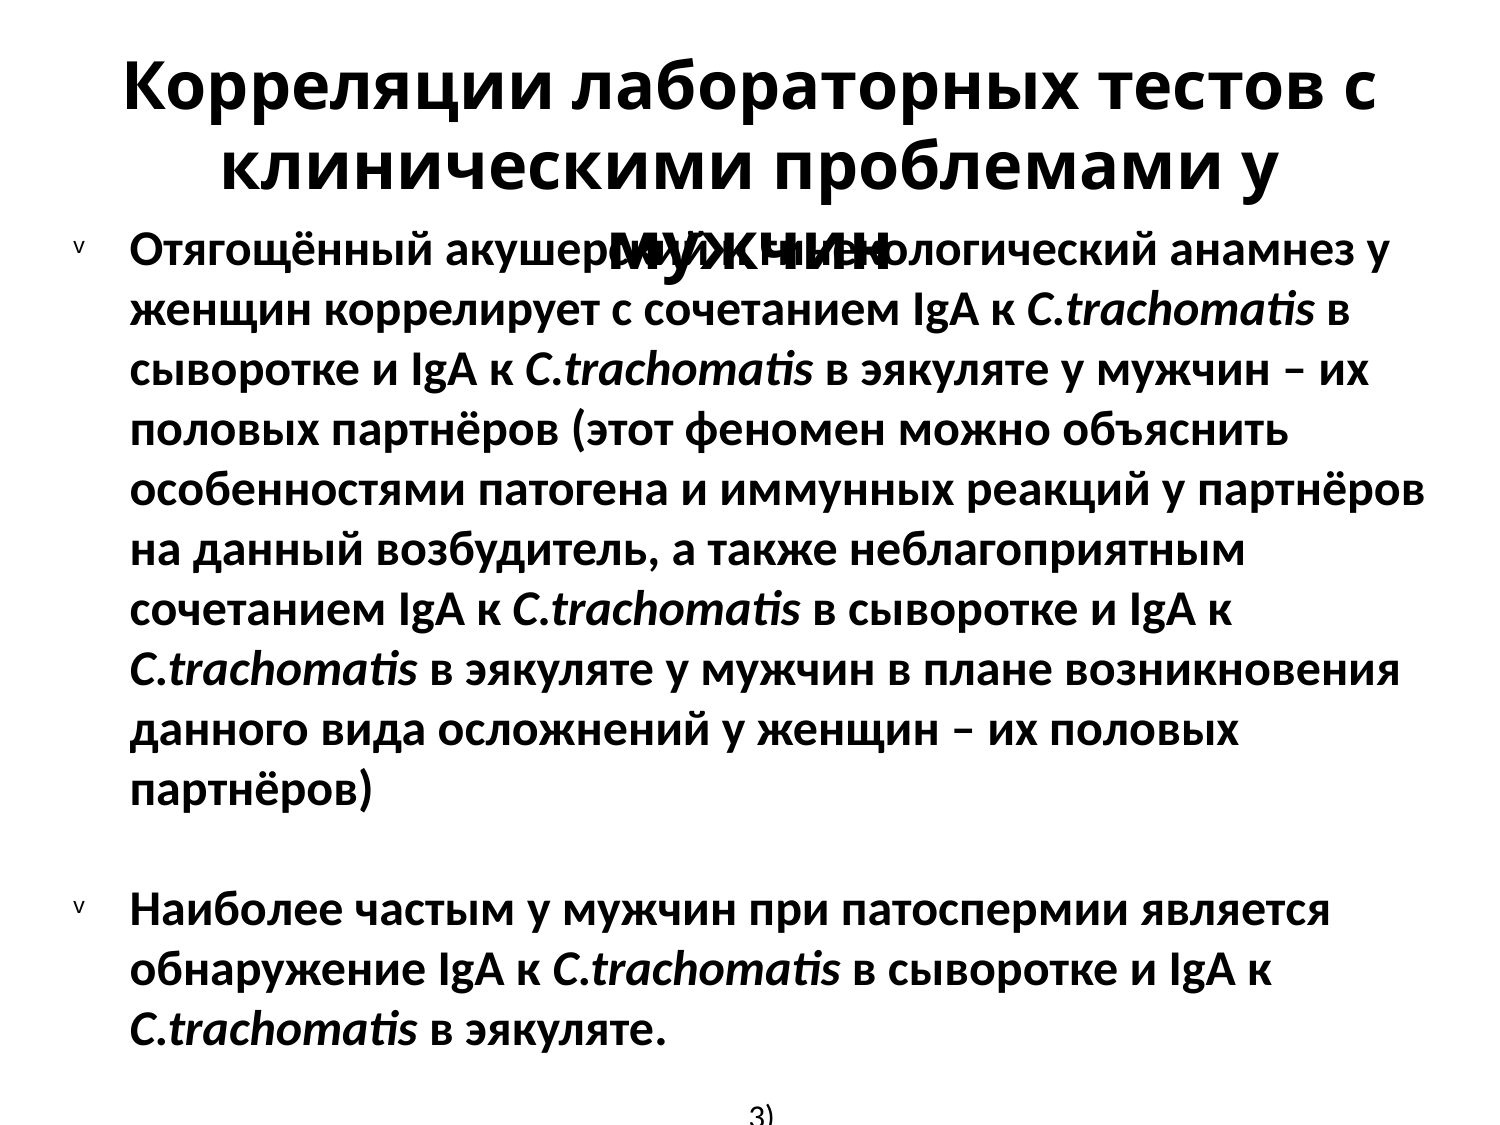

# Корреляции лабораторных тестов с клиническими проблемами у мужчин
Отягощённый акушерский и гинекологический анамнез у женщин коррелирует с сочетанием IgA к C.trachomatis в сыворотке и IgA к C.trachomatis в эякуляте у мужчин – их половых партнёров (этот феномен можно объяснить особенностями патогена и иммунных реакций у партнёров на данный возбудитель, а также неблагоприятным сочетанием IgA к C.trachomatis в сыворотке и IgA к C.trachomatis в эякуляте у мужчин в плане возникновения данного вида осложнений у женщин – их половых партнёров)
Наиболее частым у мужчин при патоспермии является обнаружение IgA к C.trachomatis в сыворотке и IgA к C.trachomatis в эякуляте.
3)